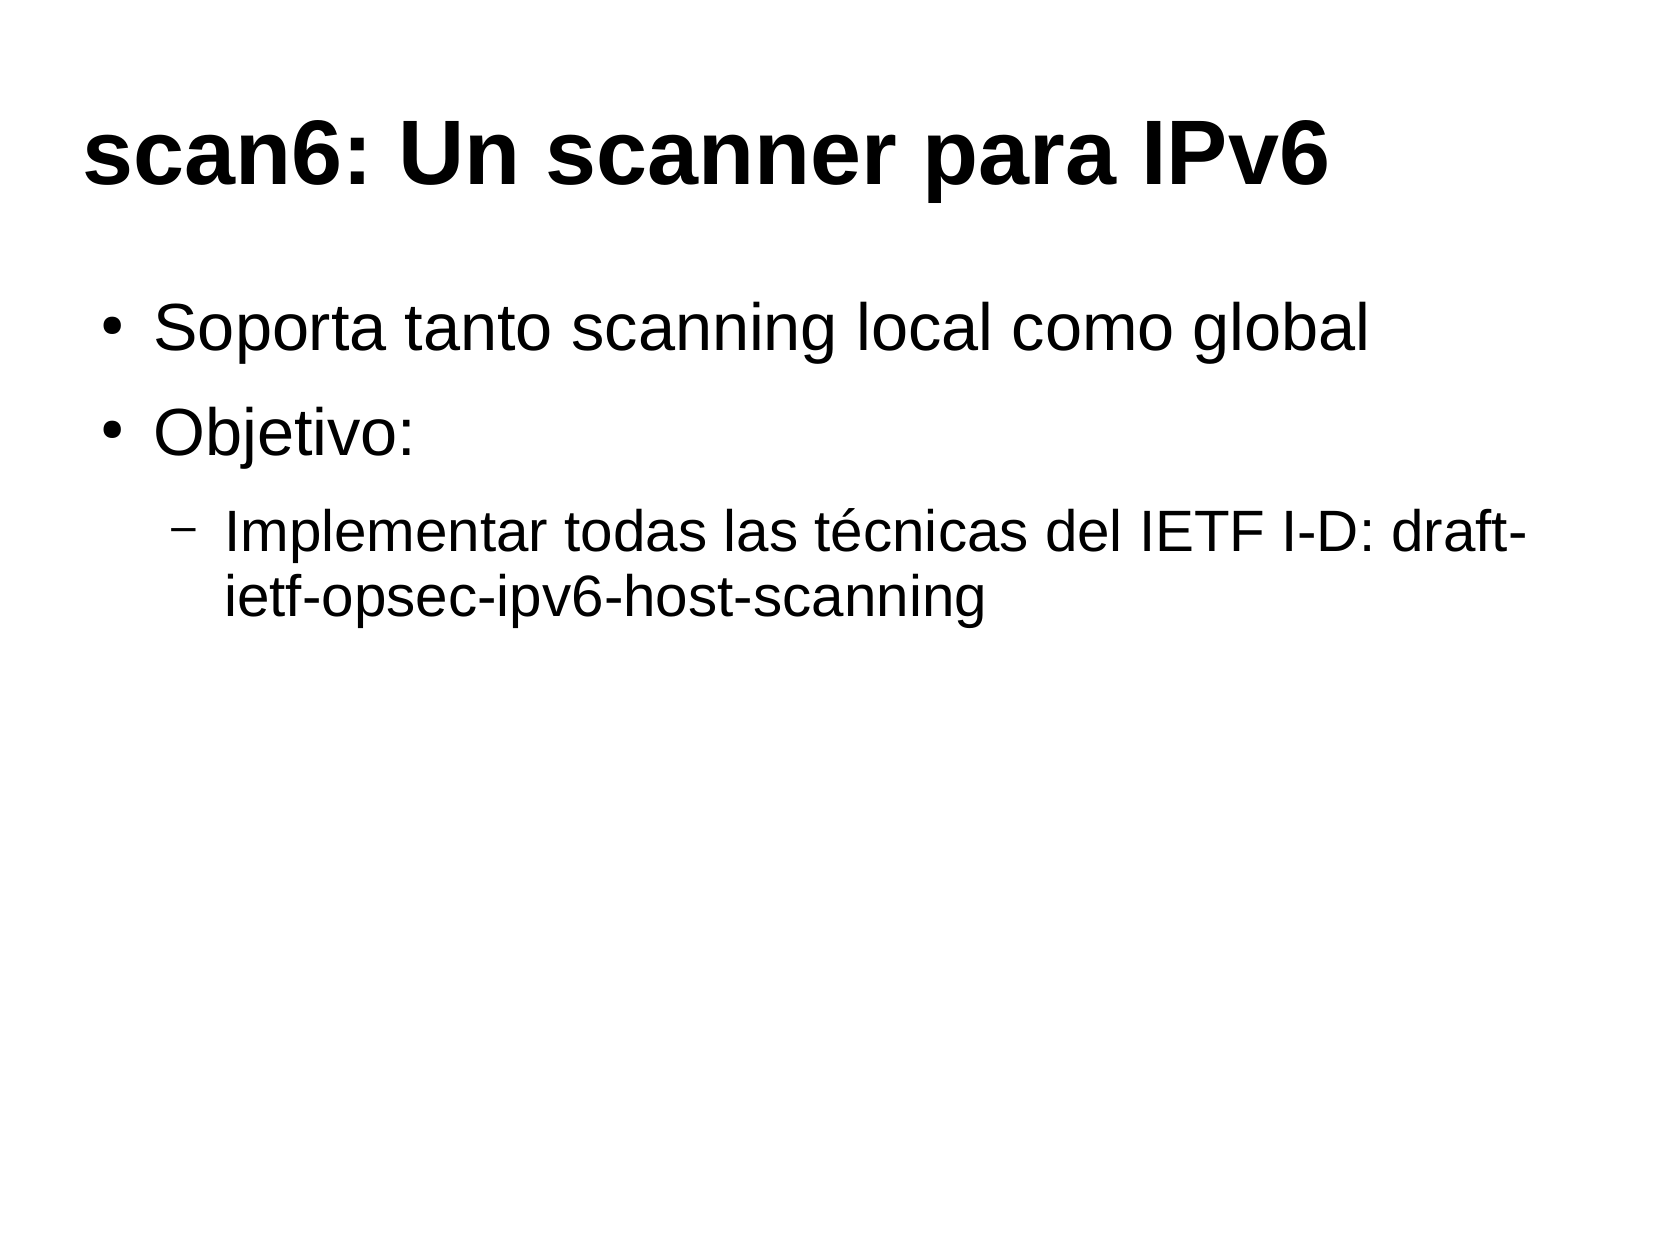

# scan6: Un scanner para IPv6
Soporta tanto scanning local como global
Objetivo:
Implementar todas las técnicas del IETF I-D: draft-ietf-opsec-ipv6-host-scanning